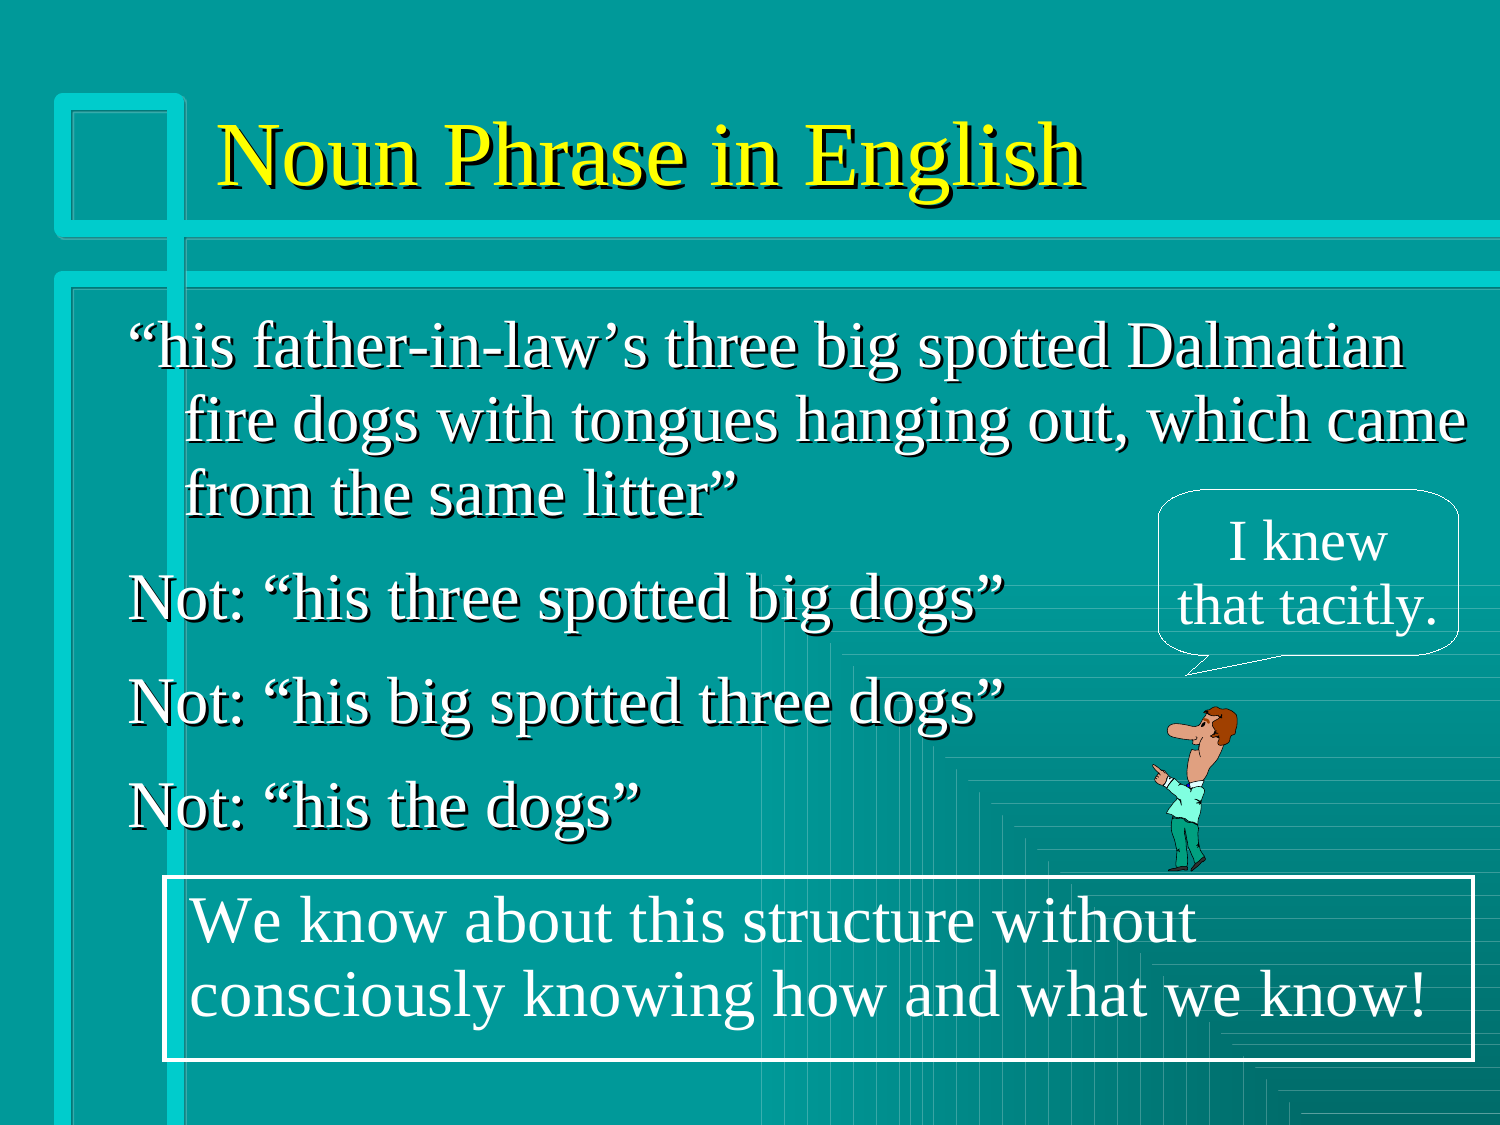

# Noun Phrase in English
“his father-in-law’s three big spotted Dalmatian fire dogs with tongues hanging out, which came from the same litter”
Not: “his three spotted big dogs”
Not: “his big spotted three dogs”
Not: “his the dogs”
I knew
that tacitly.
We know about this structure without consciously knowing how and what we know!